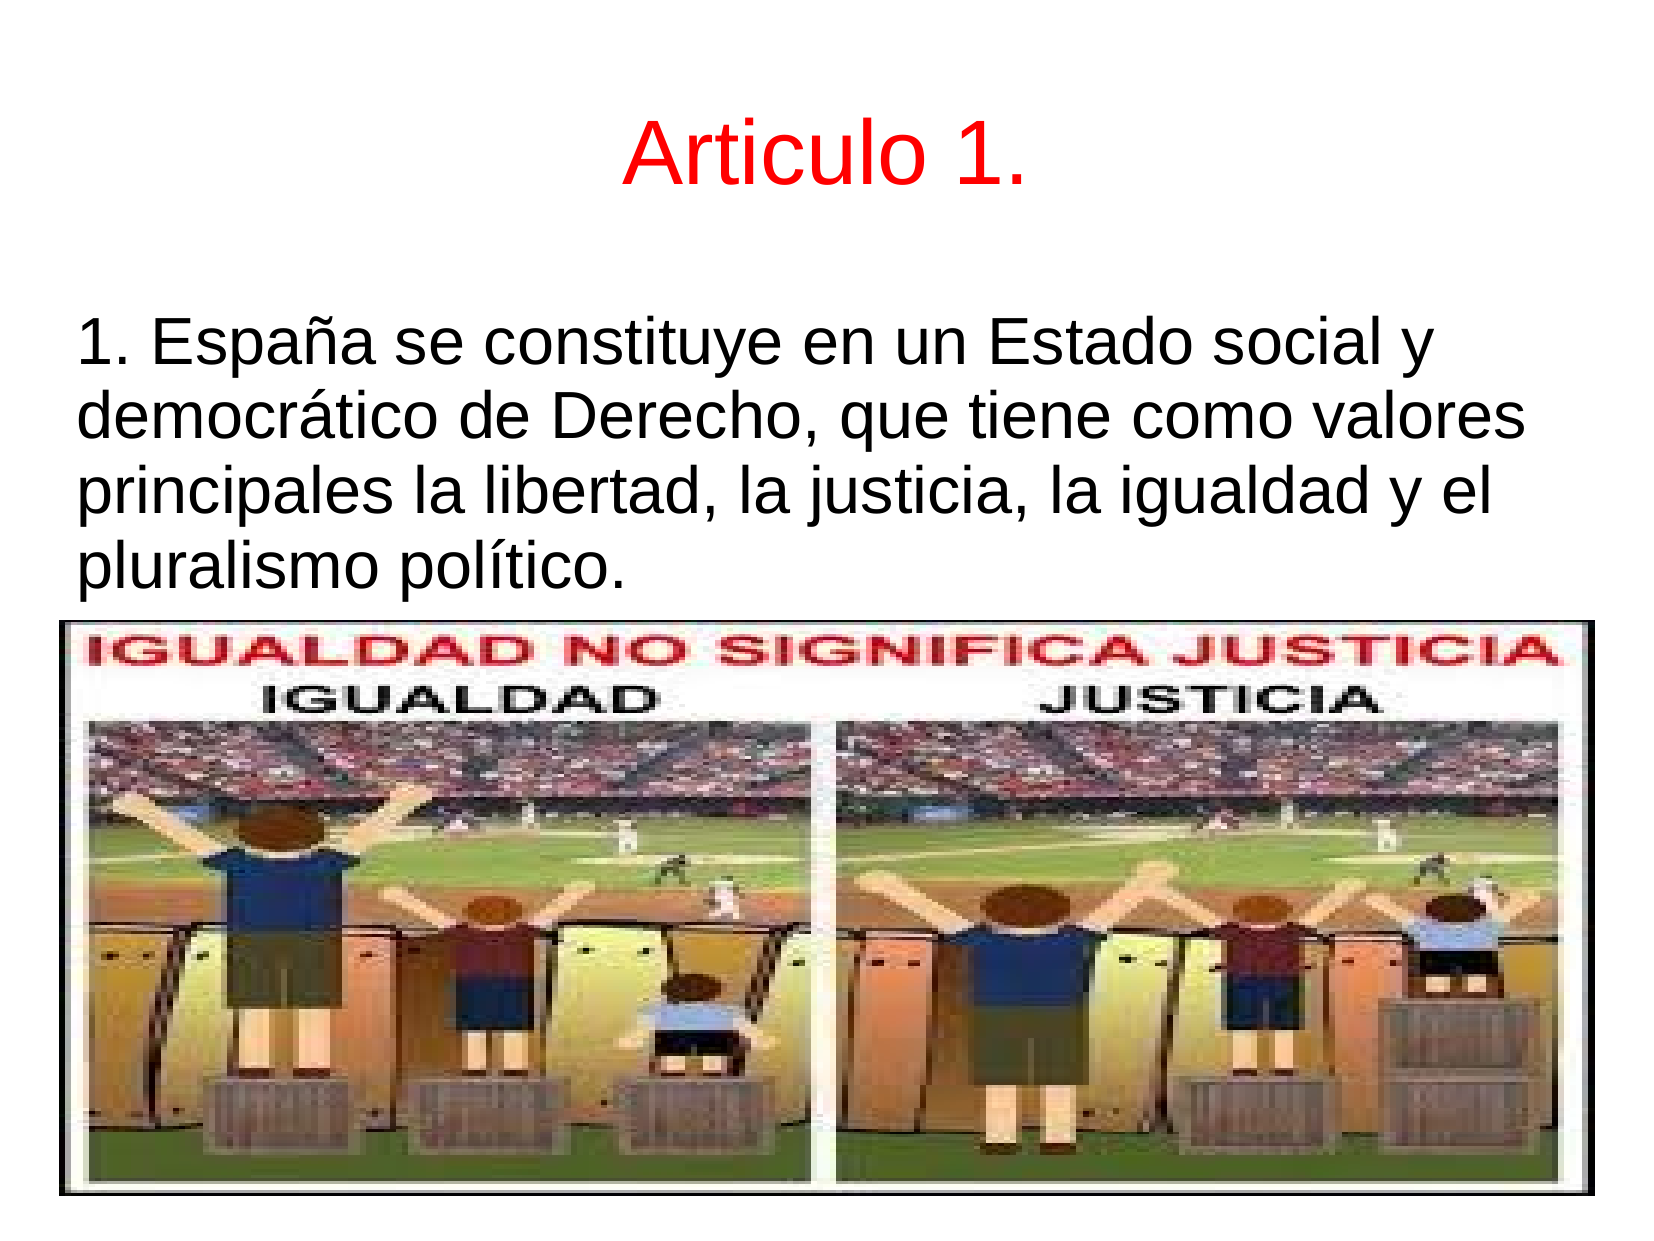

# Articulo 1.
1. España se constituye en un Estado social y democrático de Derecho, que tiene como valores principales la libertad, la justicia, la igualdad y el pluralismo político.